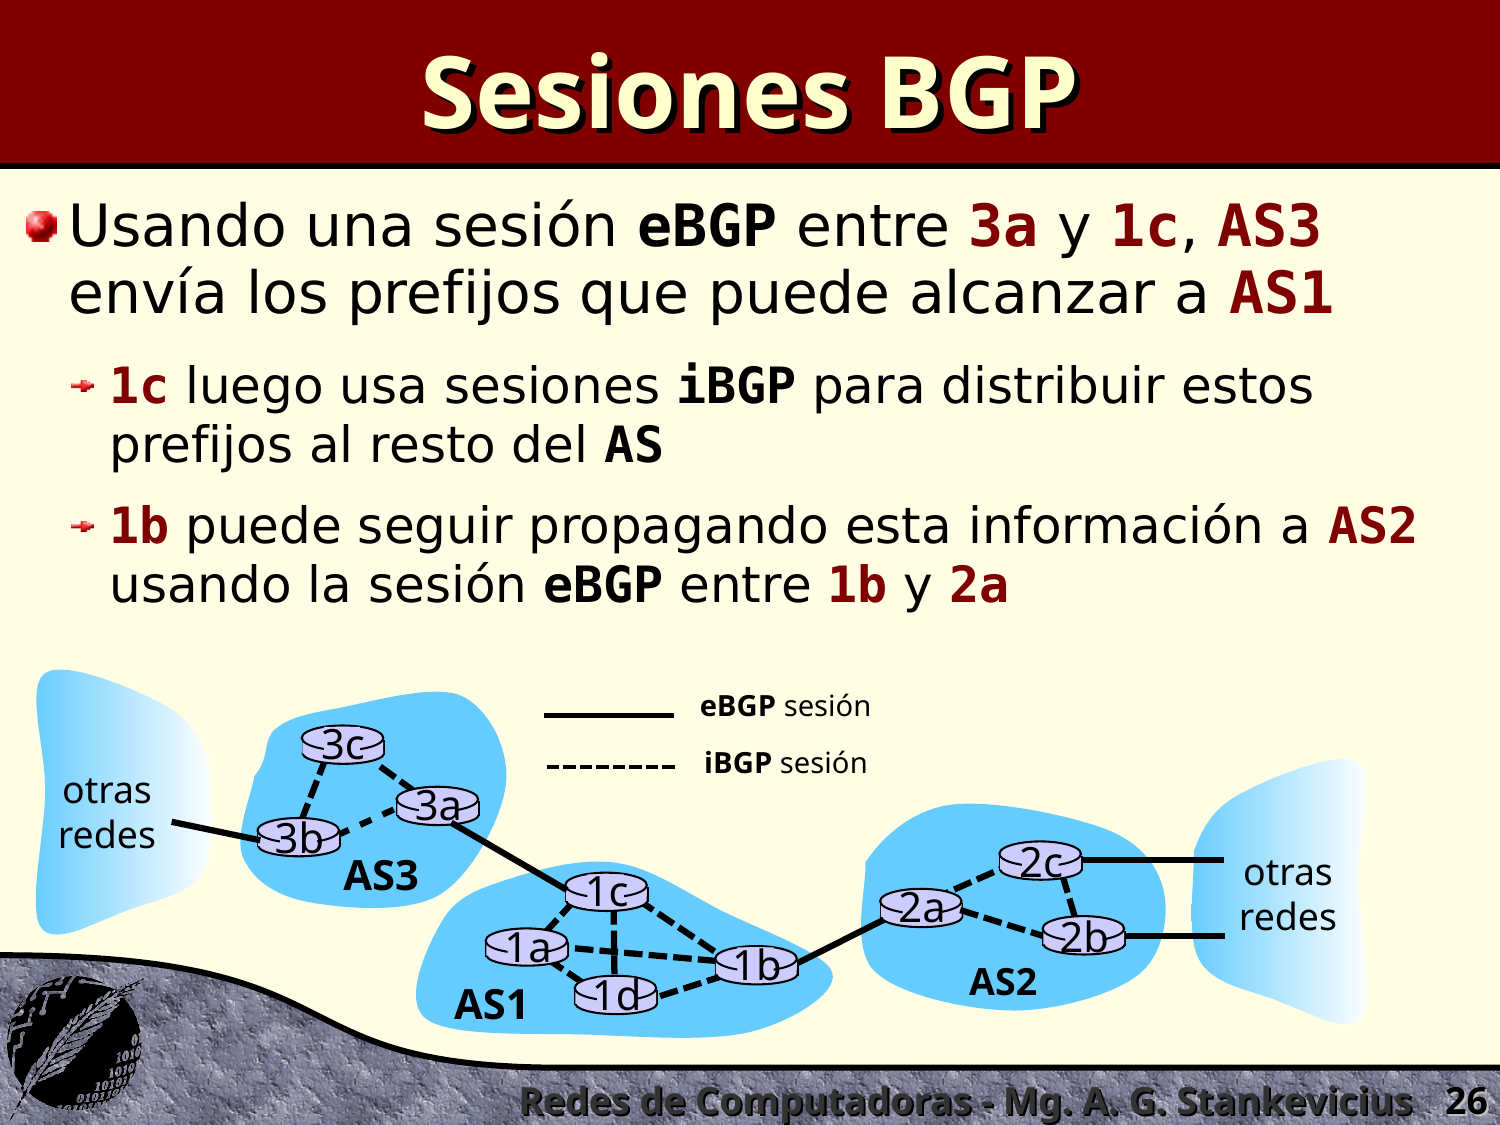

# Sesiones BGP
Usando una sesión eBGP entre 3a y 1c, AS3 envía los prefijos que puede alcanzar a AS1
1c luego usa sesiones iBGP para distribuir estos prefijos al resto del AS
1b puede seguir propagando esta información a AS2 usando la sesión eBGP entre 1b y 2a
eBGP sesión
3c
iBGP sesión
otras
redes
3a
3b
2c
otras
redes
AS3
1c
1a
1b
1d
AS1
2a
2b
AS2
26